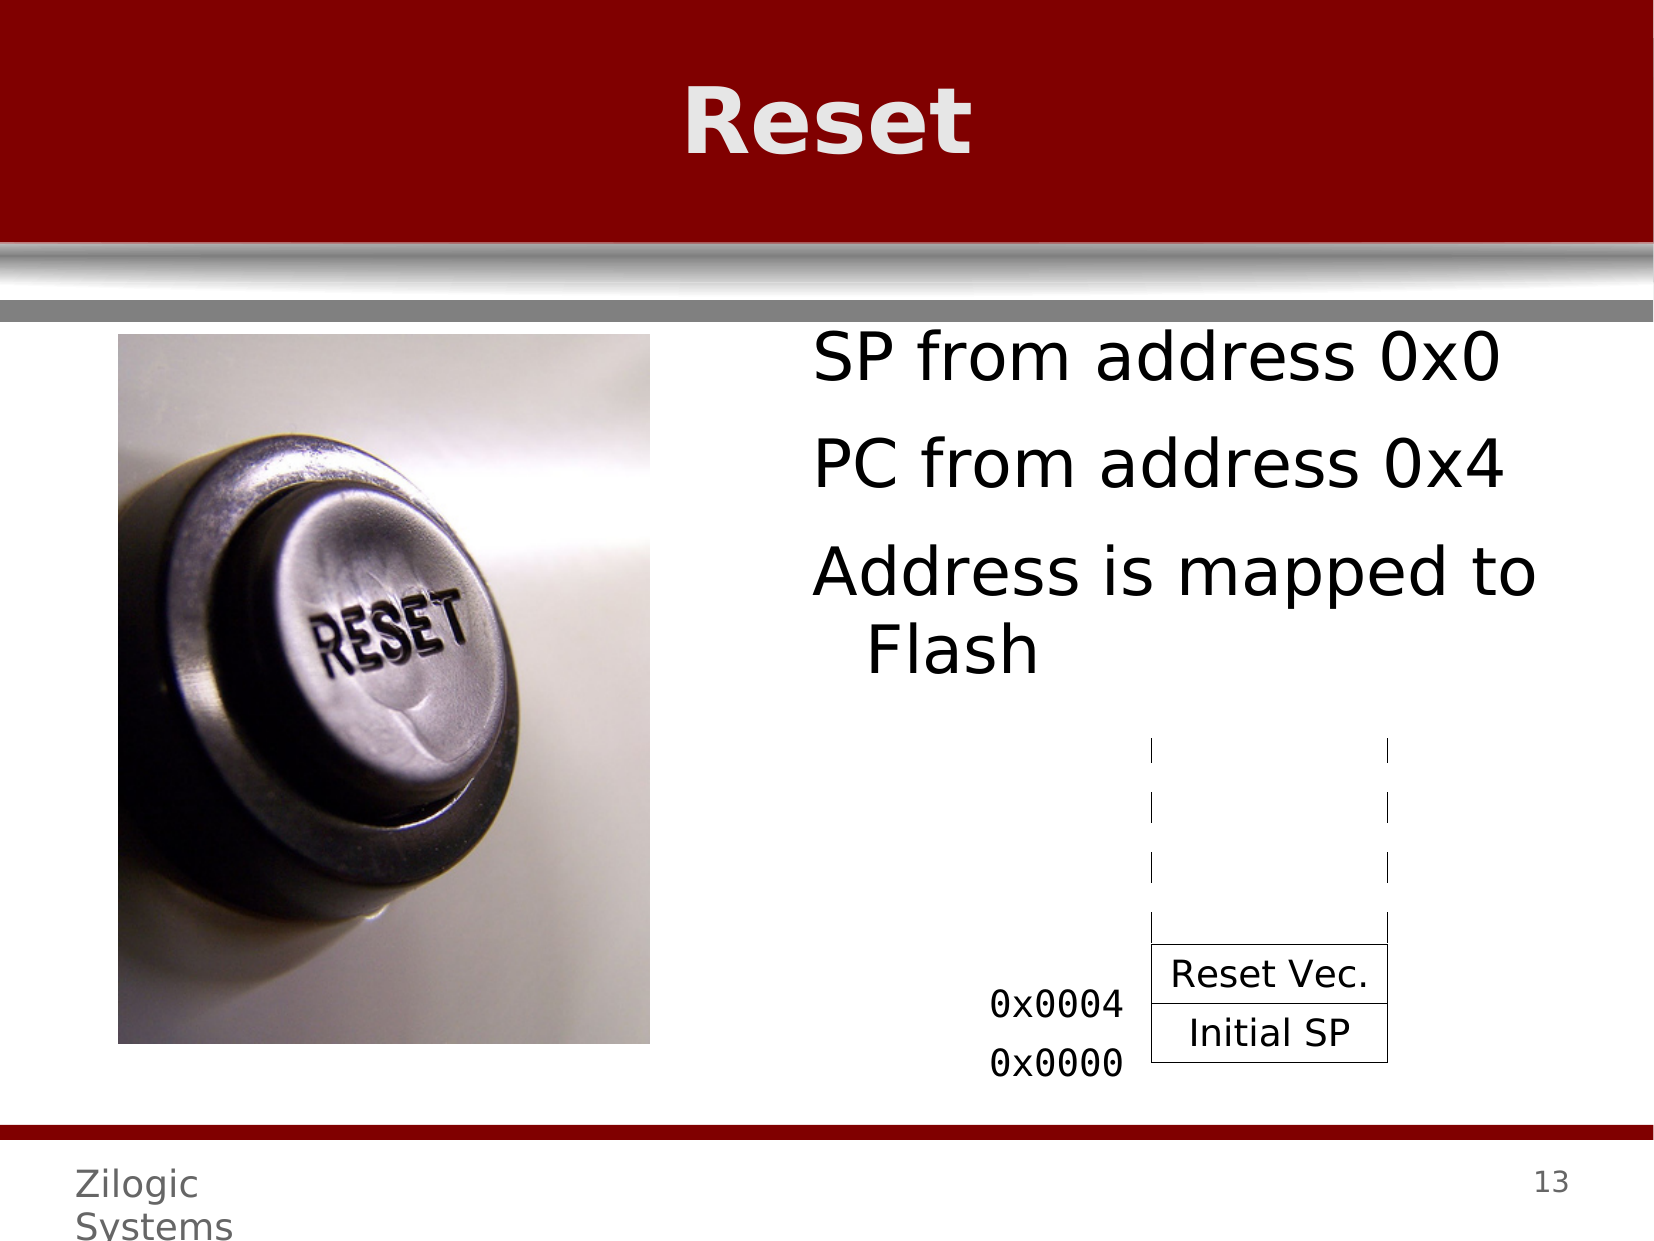

# Reset
SP from address 0x0
PC from address 0x4
Address is mapped to Flash
Reset Vec.
0x0004
Initial SP
0x0000
13